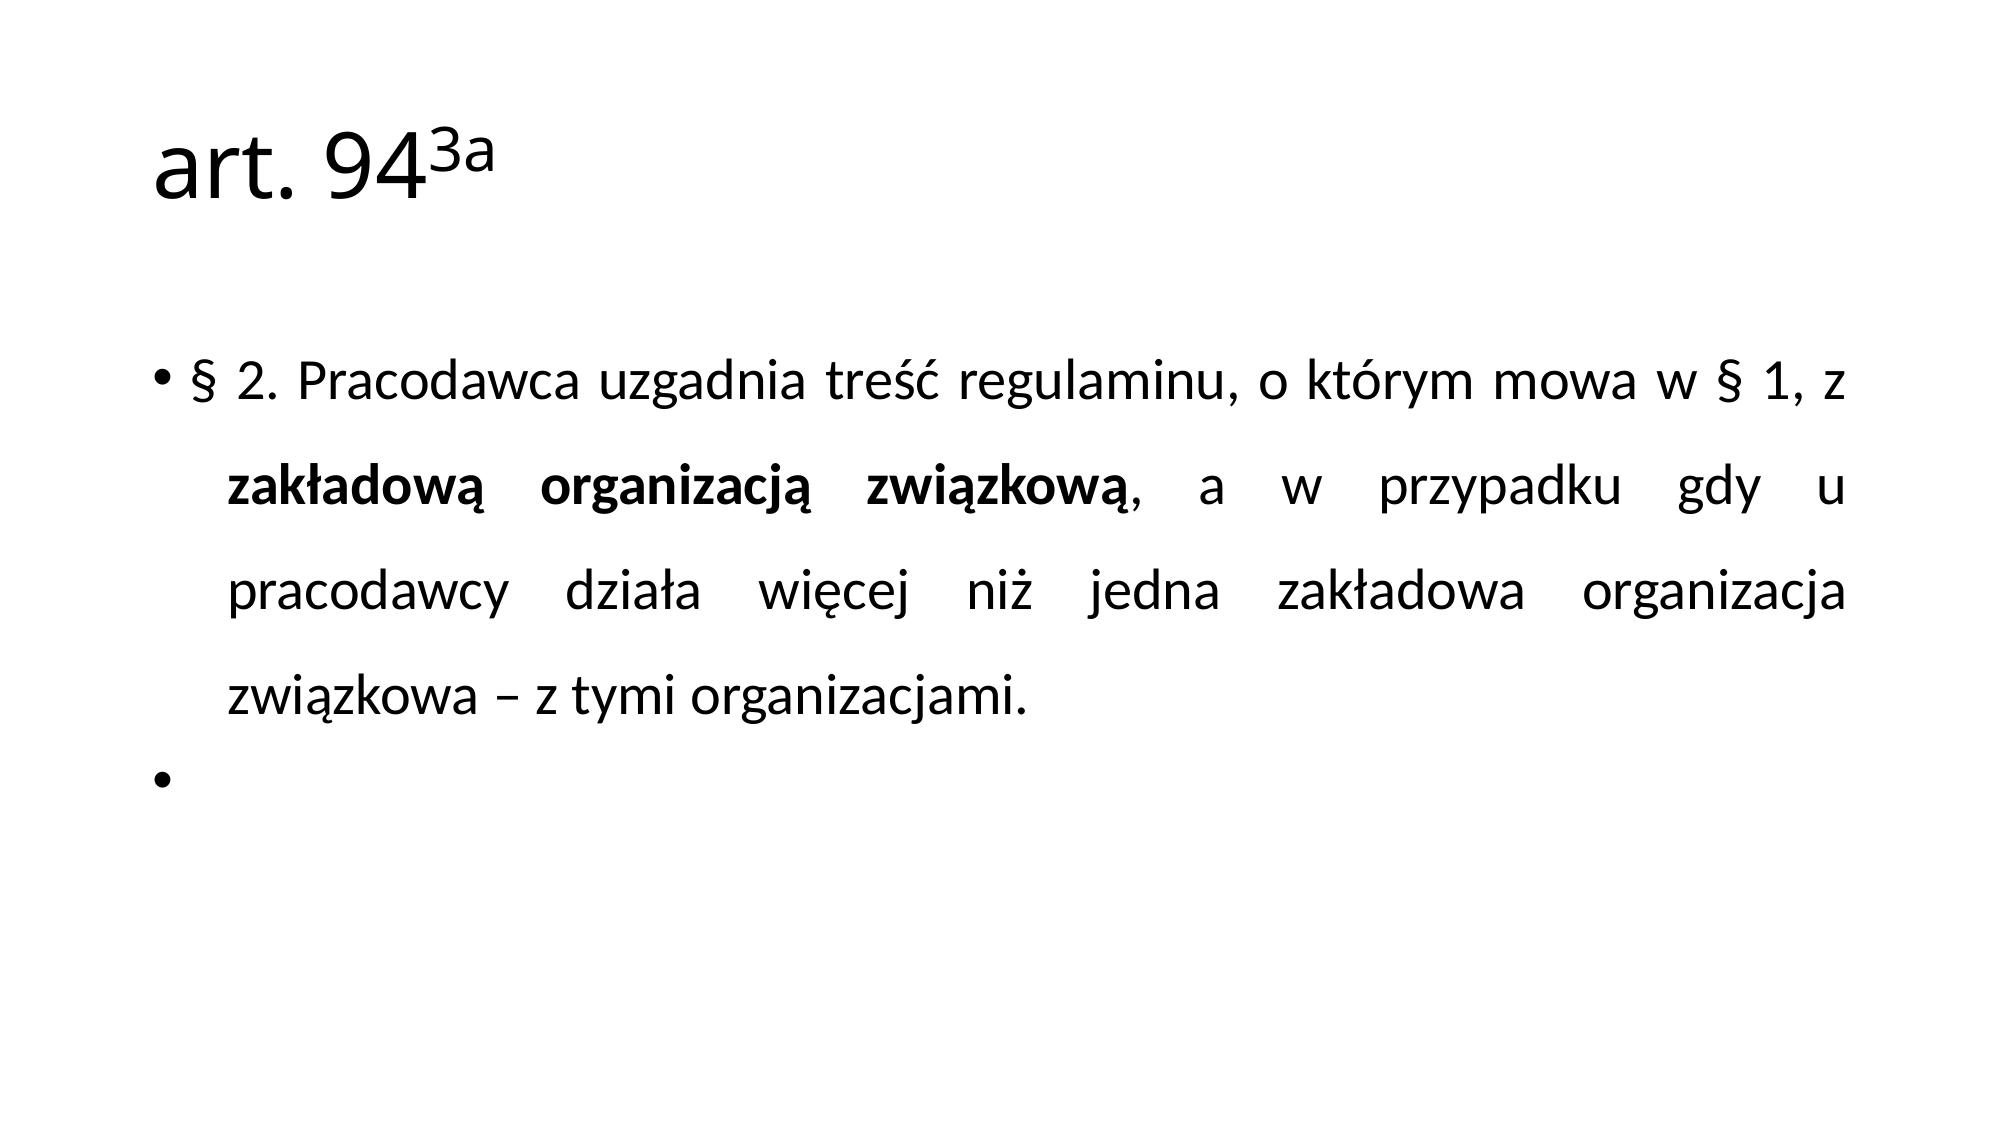

# art. 943a
§ 2. Pracodawca uzgadnia treść regulaminu, o którym mowa w § 1, z zakładową organizacją związkową, a w przypadku gdy u pracodawcy działa więcej niż jedna zakładowa organizacja związkowa – z tymi organizacjami.